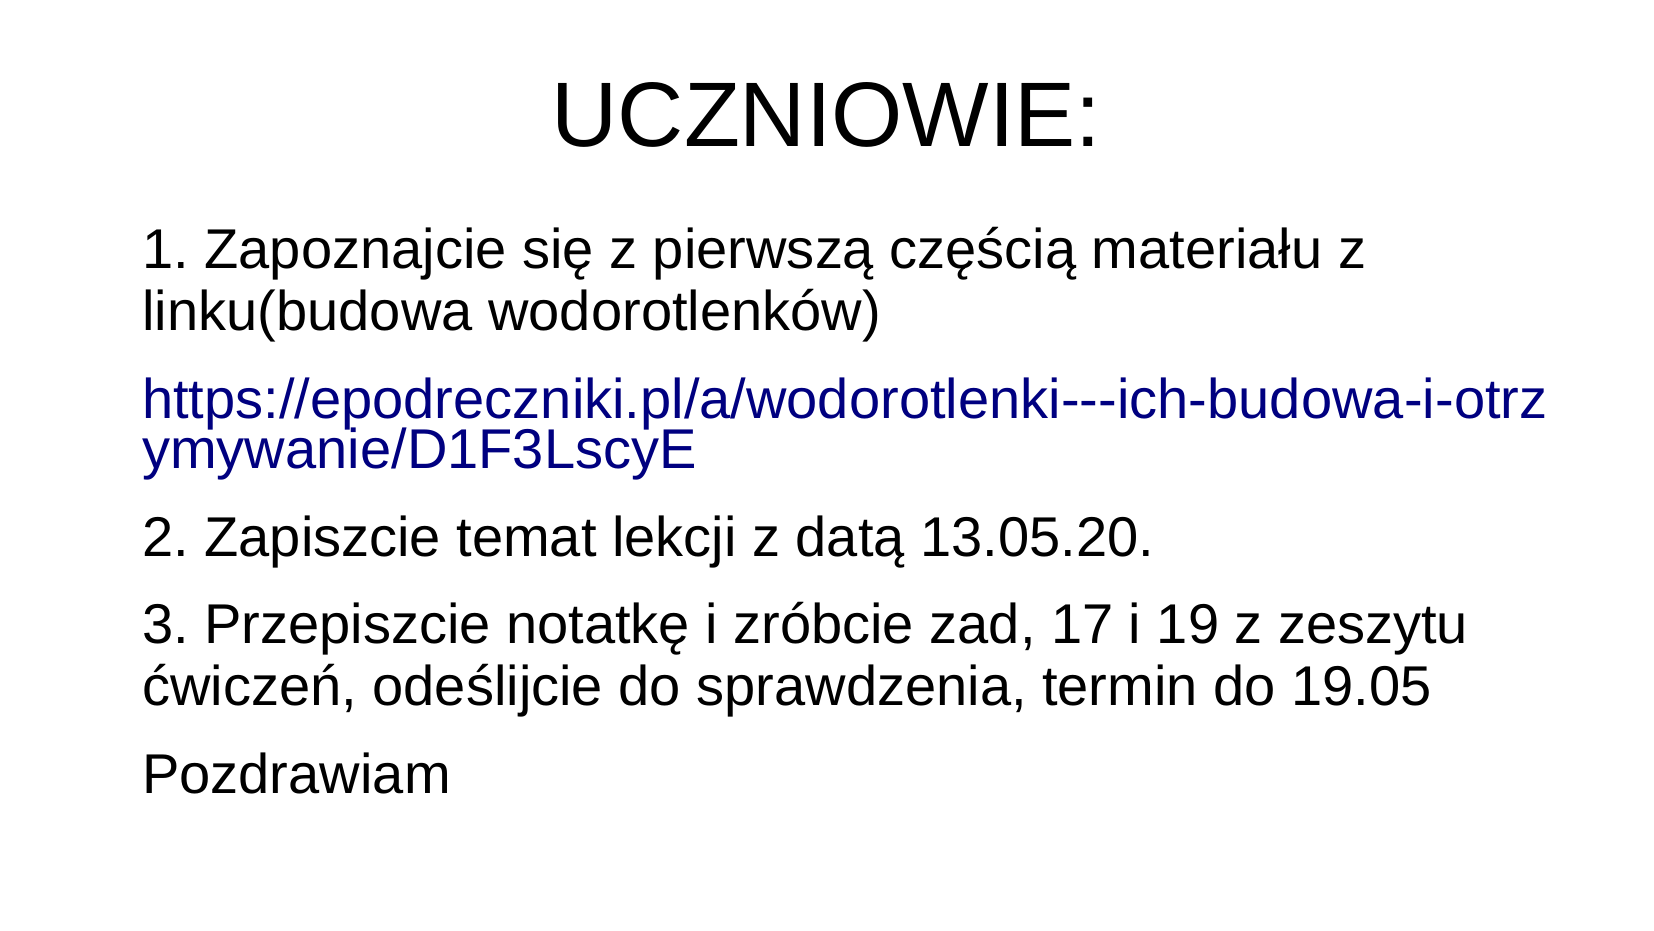

# UCZNIOWIE:
1. Zapoznajcie się z pierwszą częścią materiału z linku(budowa wodorotlenków)
https://epodreczniki.pl/a/wodorotlenki---ich-budowa-i-otrzymywanie/D1F3LscyE
2. Zapiszcie temat lekcji z datą 13.05.20.
3. Przepiszcie notatkę i zróbcie zad, 17 i 19 z zeszytu ćwiczeń, odeślijcie do sprawdzenia, termin do 19.05
Pozdrawiam